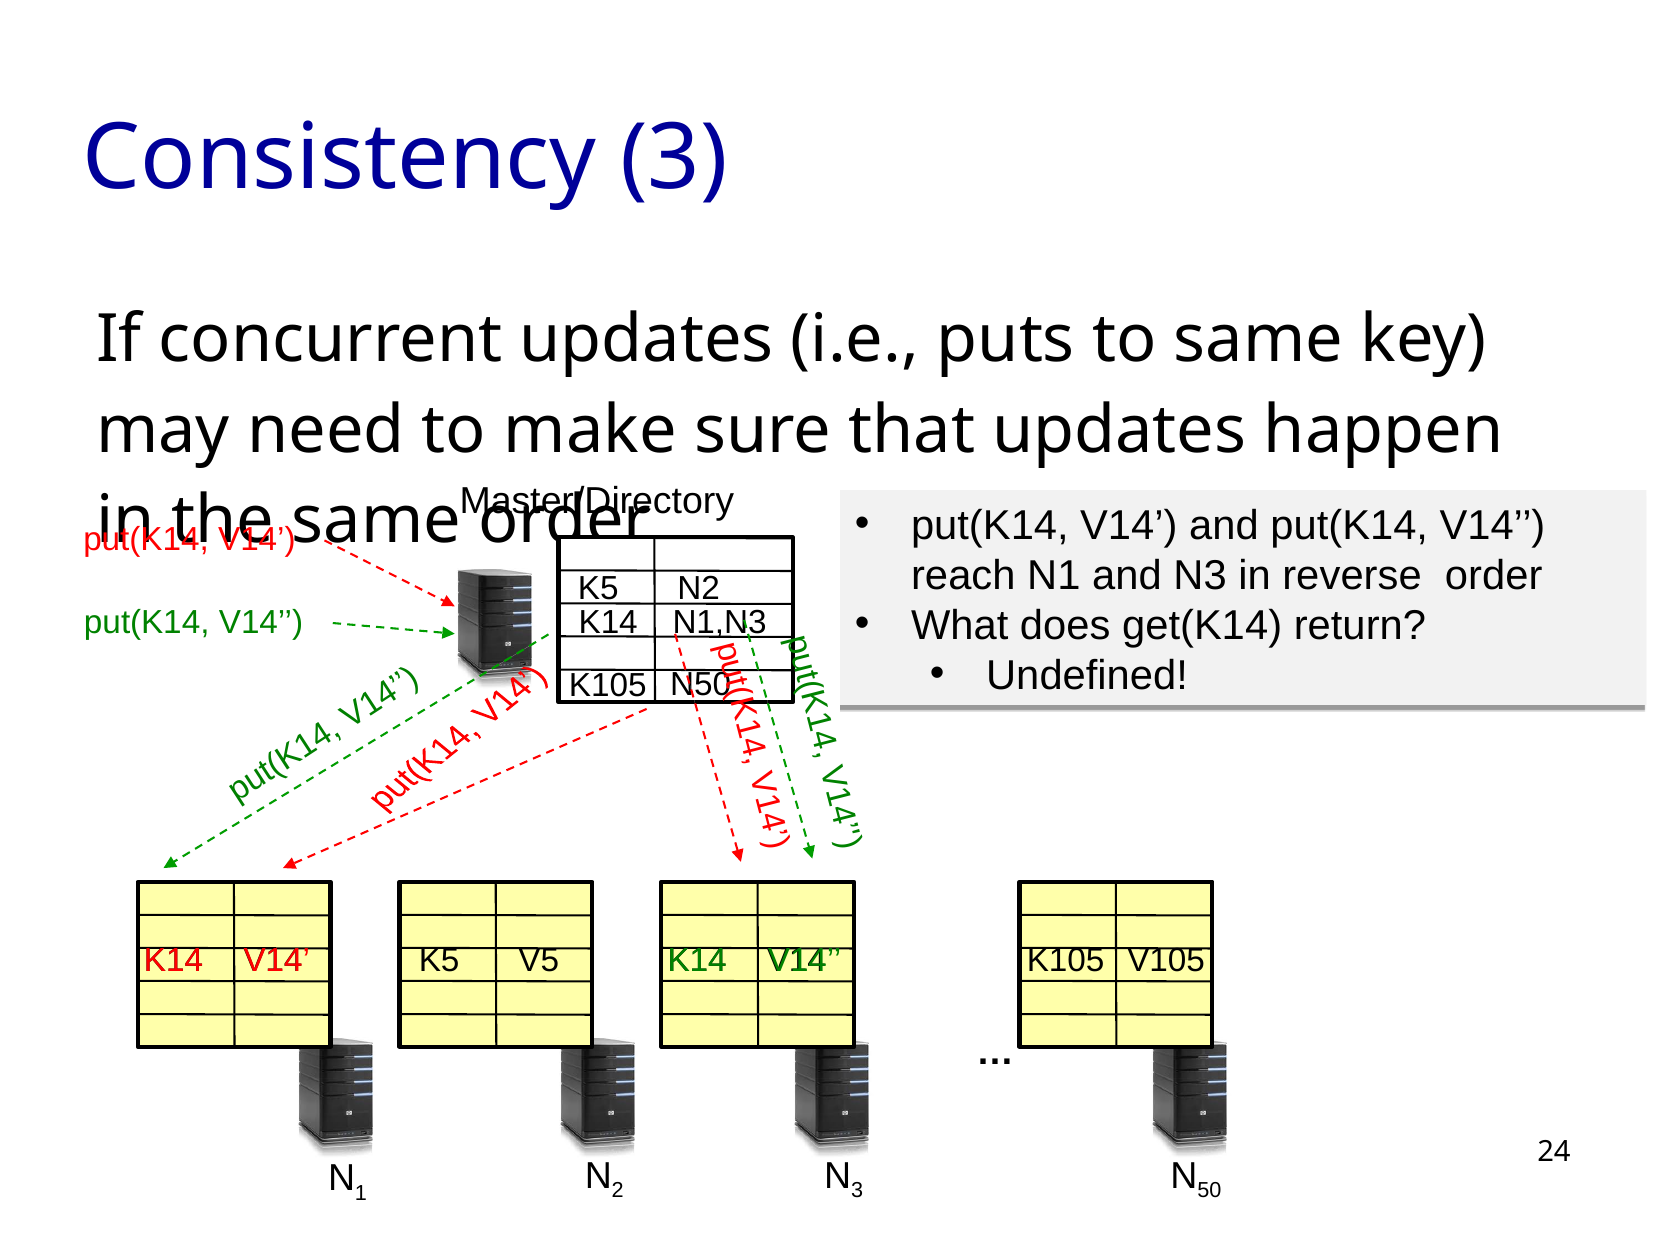

# Consistency (3)
If concurrent updates (i.e., puts to same key) may need to make sure that updates happen in the same order
Master/Directory
put(K14, V14’) and put(K14, V14’’) reach N1 and N3 in reverse order
What does get(K14) return?
Undefined!
put(K14, V14’)
K5
N2
put(K14, V14’’)
K14
N1,N3
put(K14, V14’')
put(K14, V14’)
put(K14, V14’’)
put(K14, V14’)
N50
K105
K14
V14
K14
V14’
K5
V5
K14
V14
K14
V14’’
K105
V105
…
24
N2
N3
N50
N1